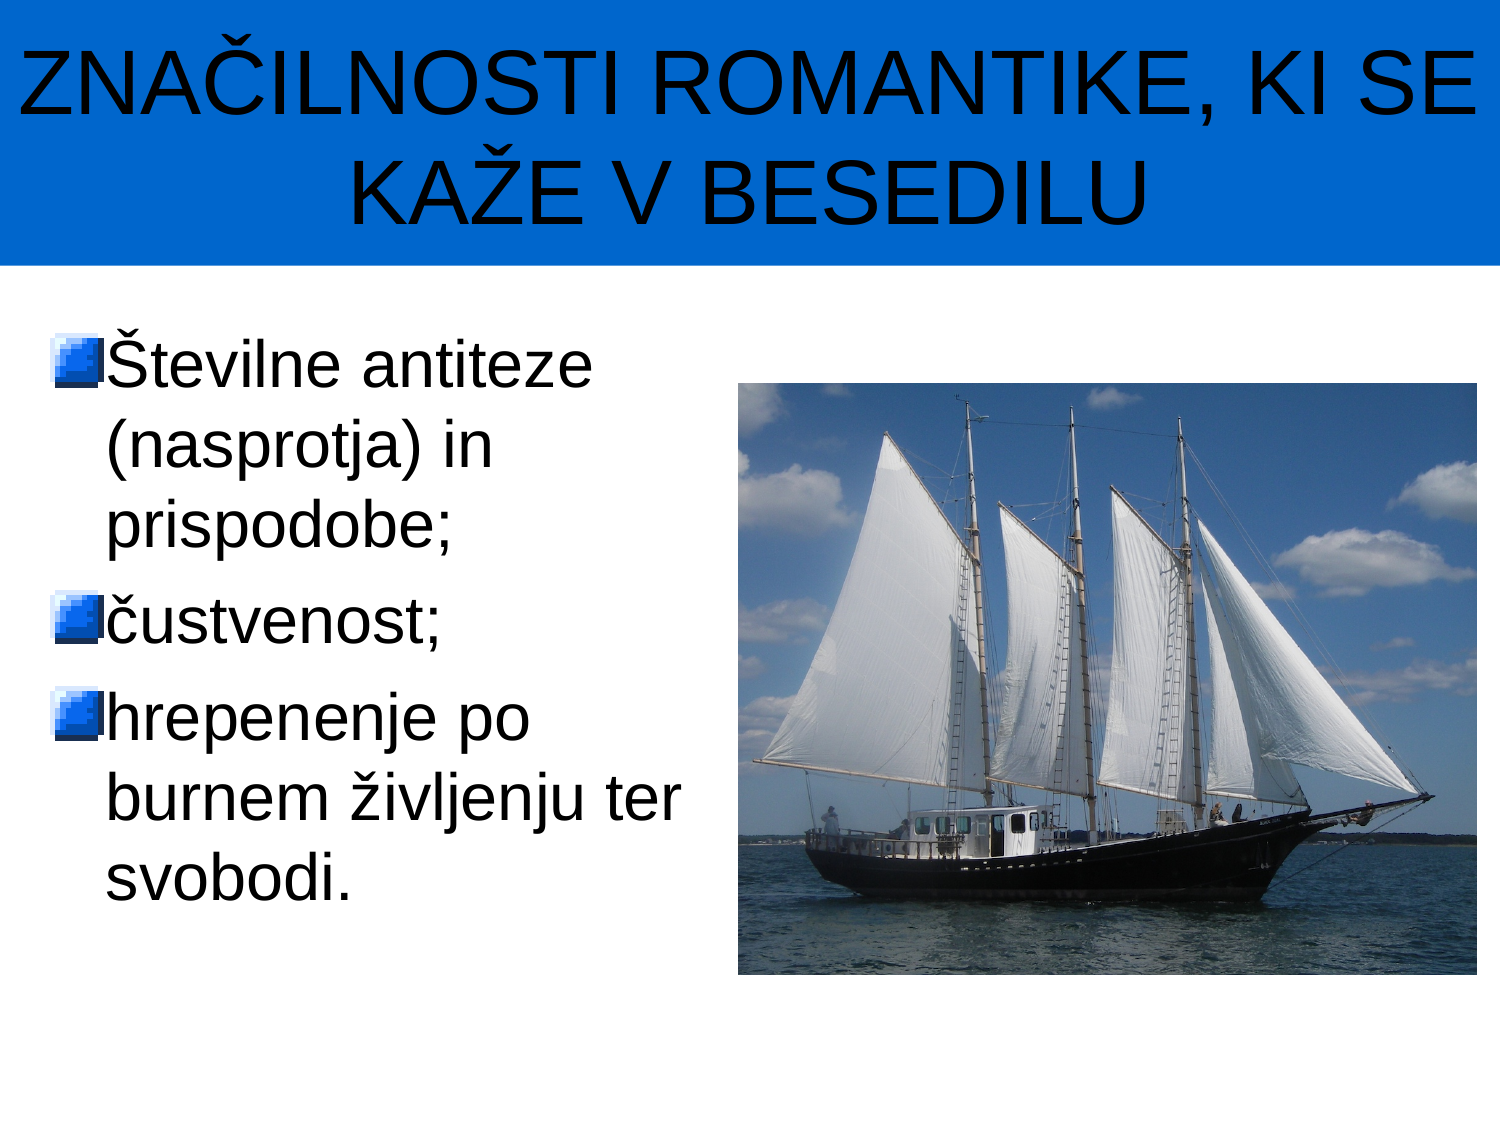

# ZNAČILNOSTI ROMANTIKE, KI SE KAŽE V BESEDILU
Številne antiteze (nasprotja) in prispodobe;
čustvenost;
hrepenenje po burnem življenju ter svobodi.